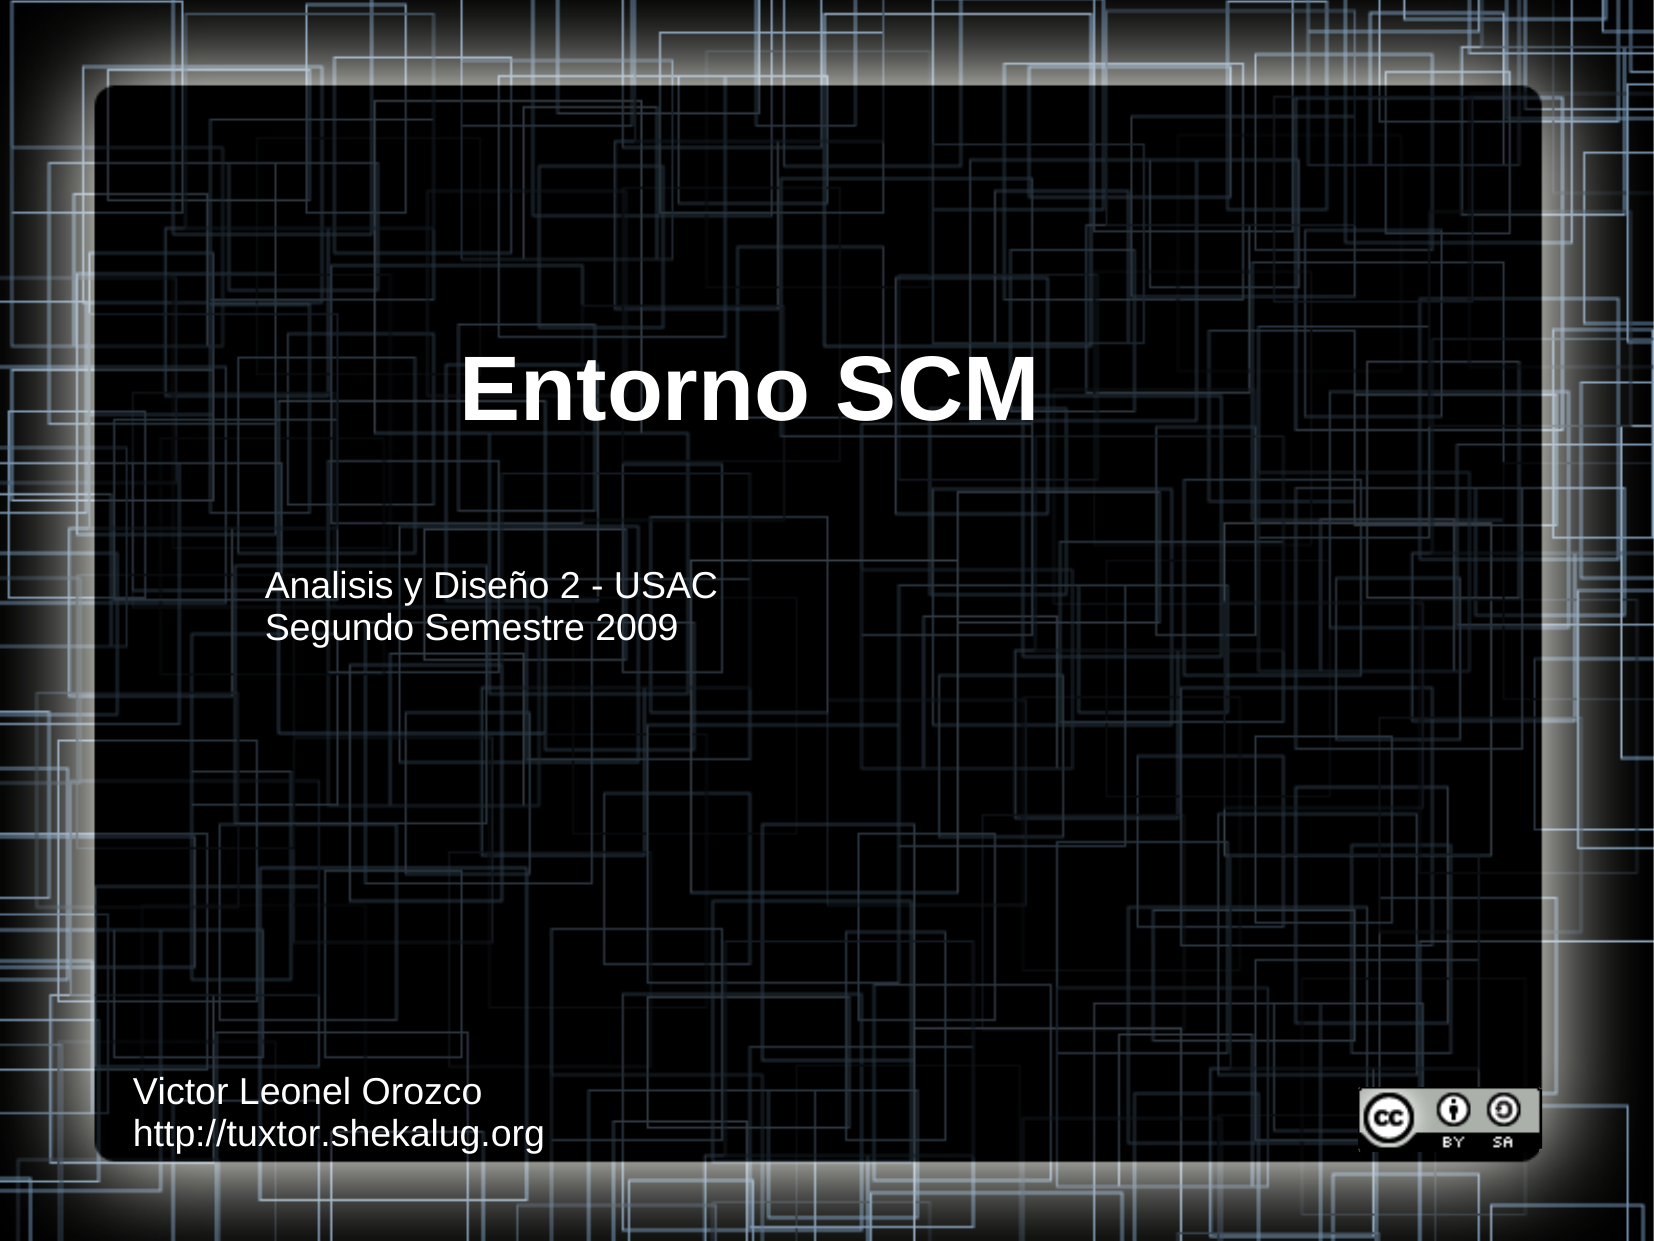

# Entorno SCM
Analisis y Diseño 2 - USAC
Segundo Semestre 2009
Victor Leonel Orozco
http://tuxtor.shekalug.org